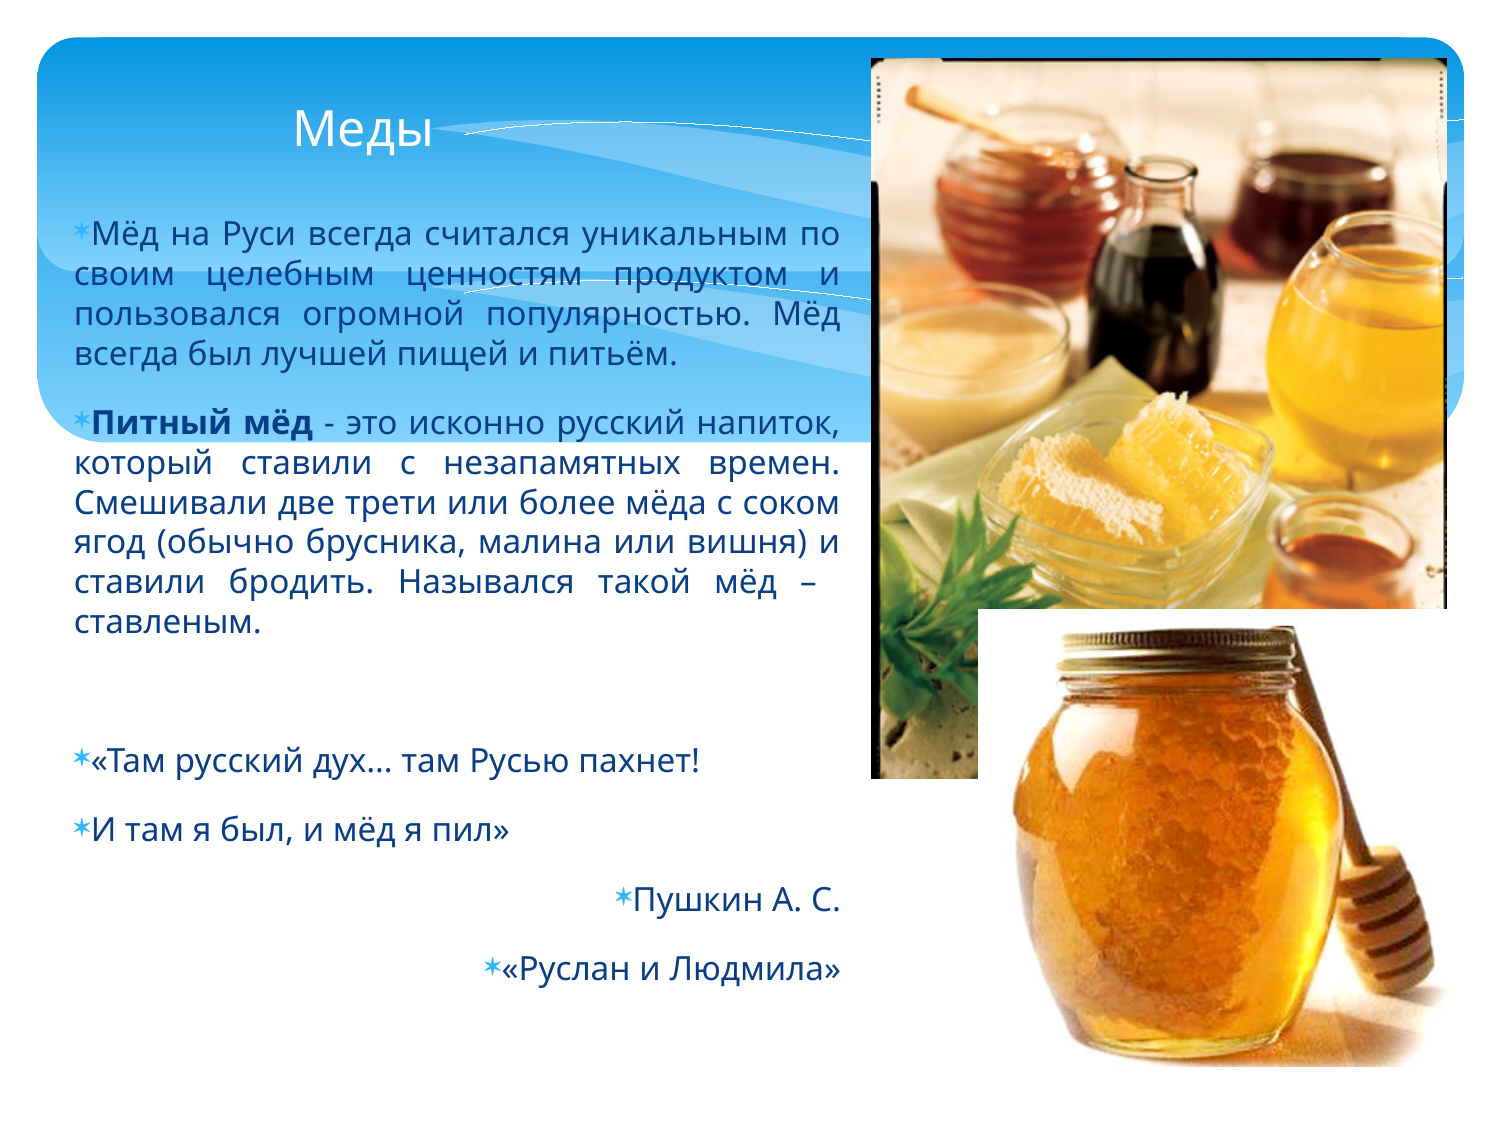

Меды
# Мёд на Руси всегда считался уникальным по своим целебным ценностям продуктом и пользовался огромной популярностью. Мёд всегда был лучшей пищей и питьём.
Питный мёд - это исконно русский напиток, который ставили с незапамятных времен. Смешивали две трети или более мёда с соком ягод (обычно брусника, малина или вишня) и ставили бродить. Назывался такой мёд – ставленым.
«Там русский дух… там Русью пахнет!
И там я был, и мёд я пил»
Пушкин А. С.
«Руслан и Людмила»